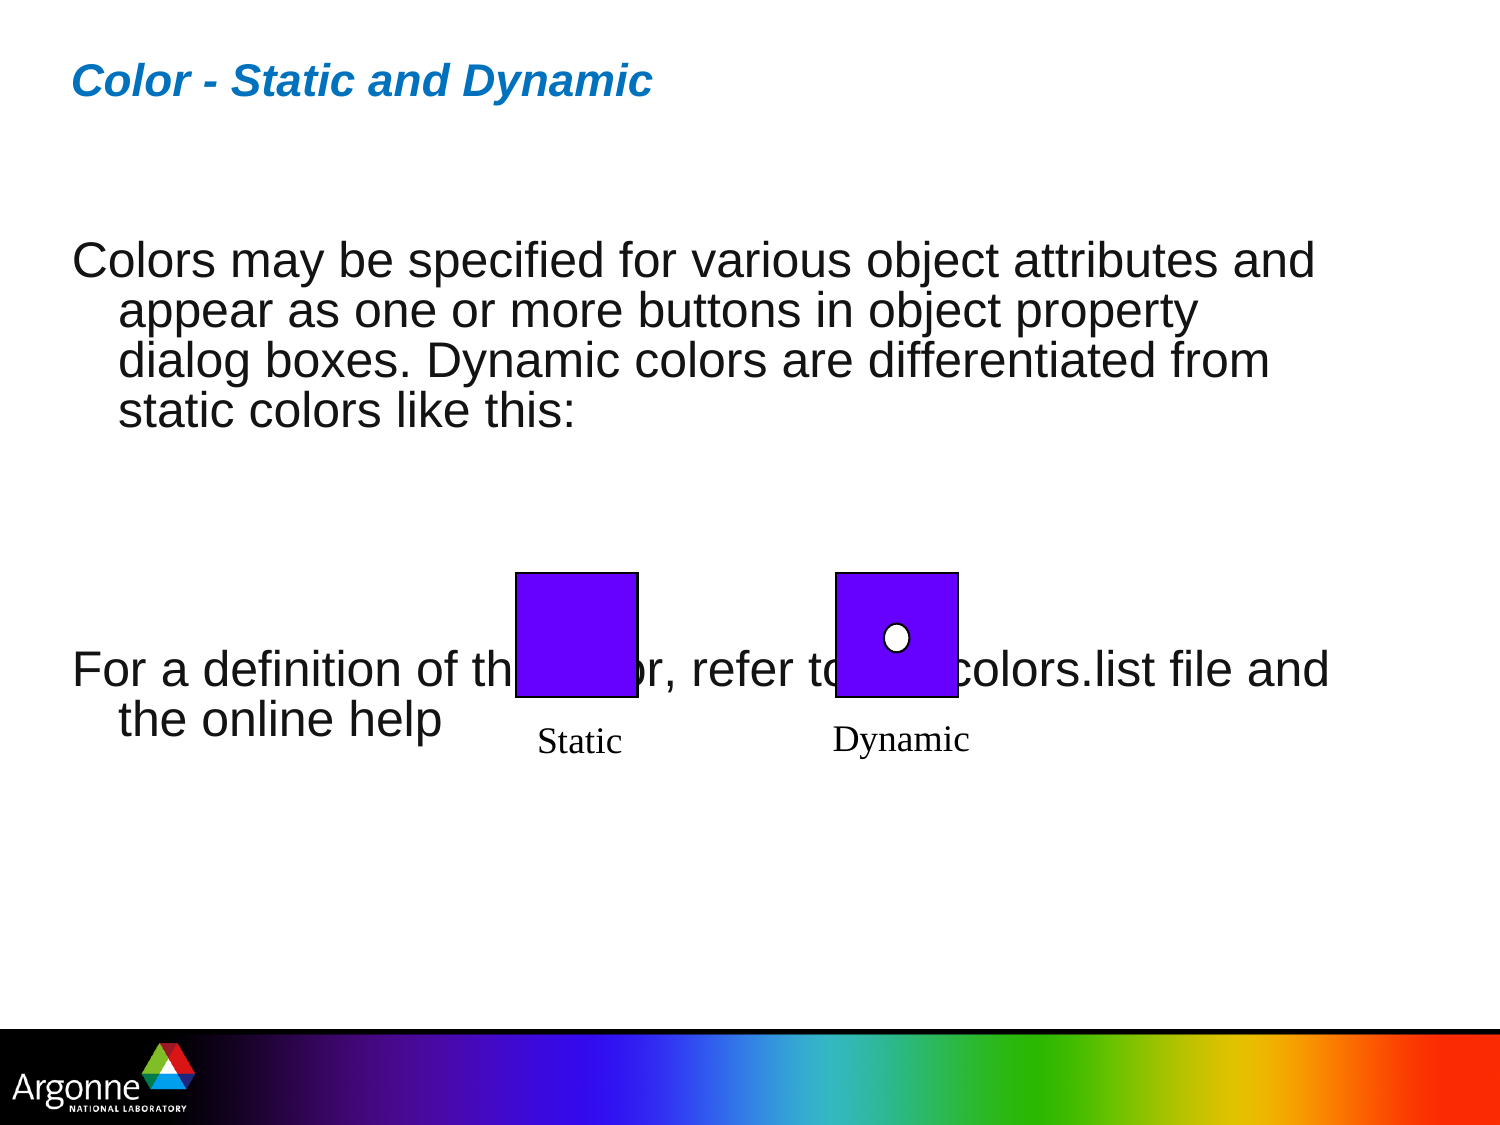

# Color - Static and Dynamic
Colors may be specified for various object attributes and appear as one or more buttons in object property dialog boxes. Dynamic colors are differentiated from static colors like this:
For a definition of the color, refer to the colors.list file and the online help
Static
Dynamic